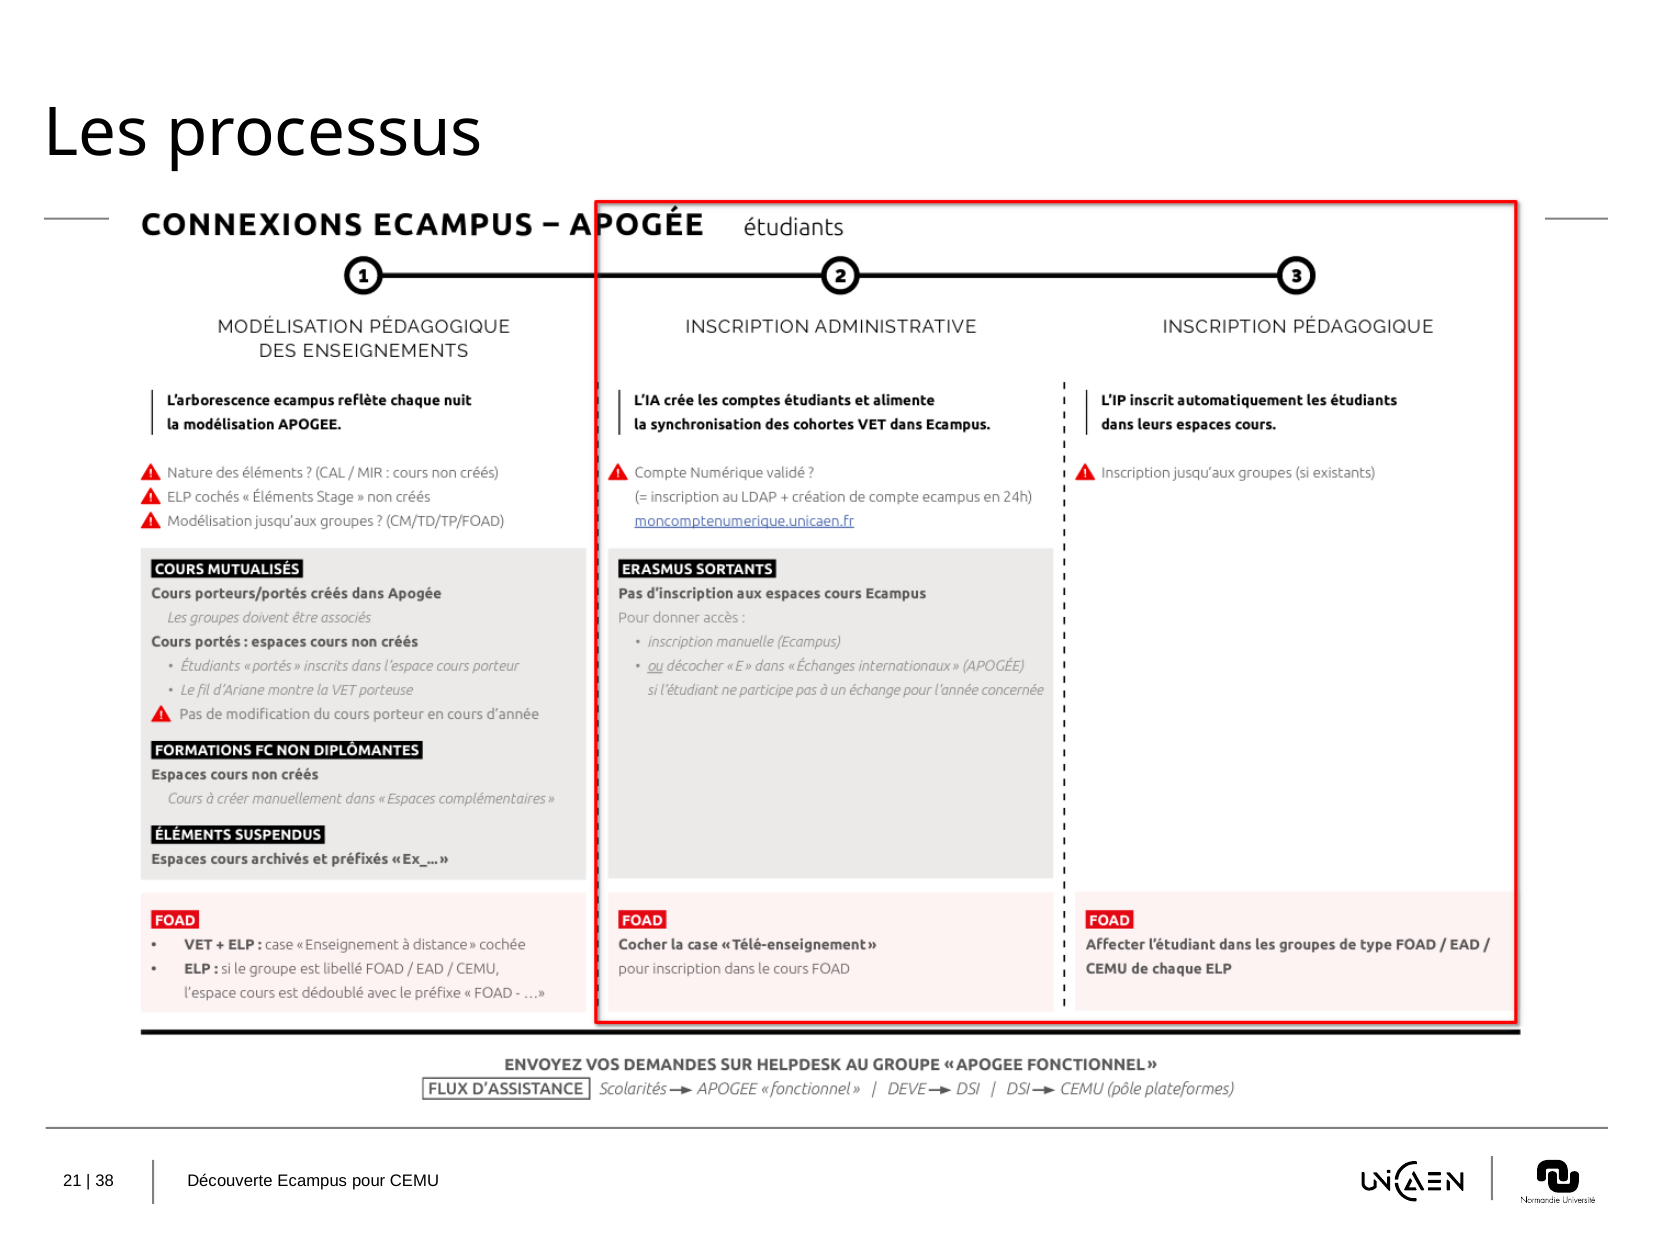

# Les processus
21
Découverte Ecampus pourn les personnels administratifs